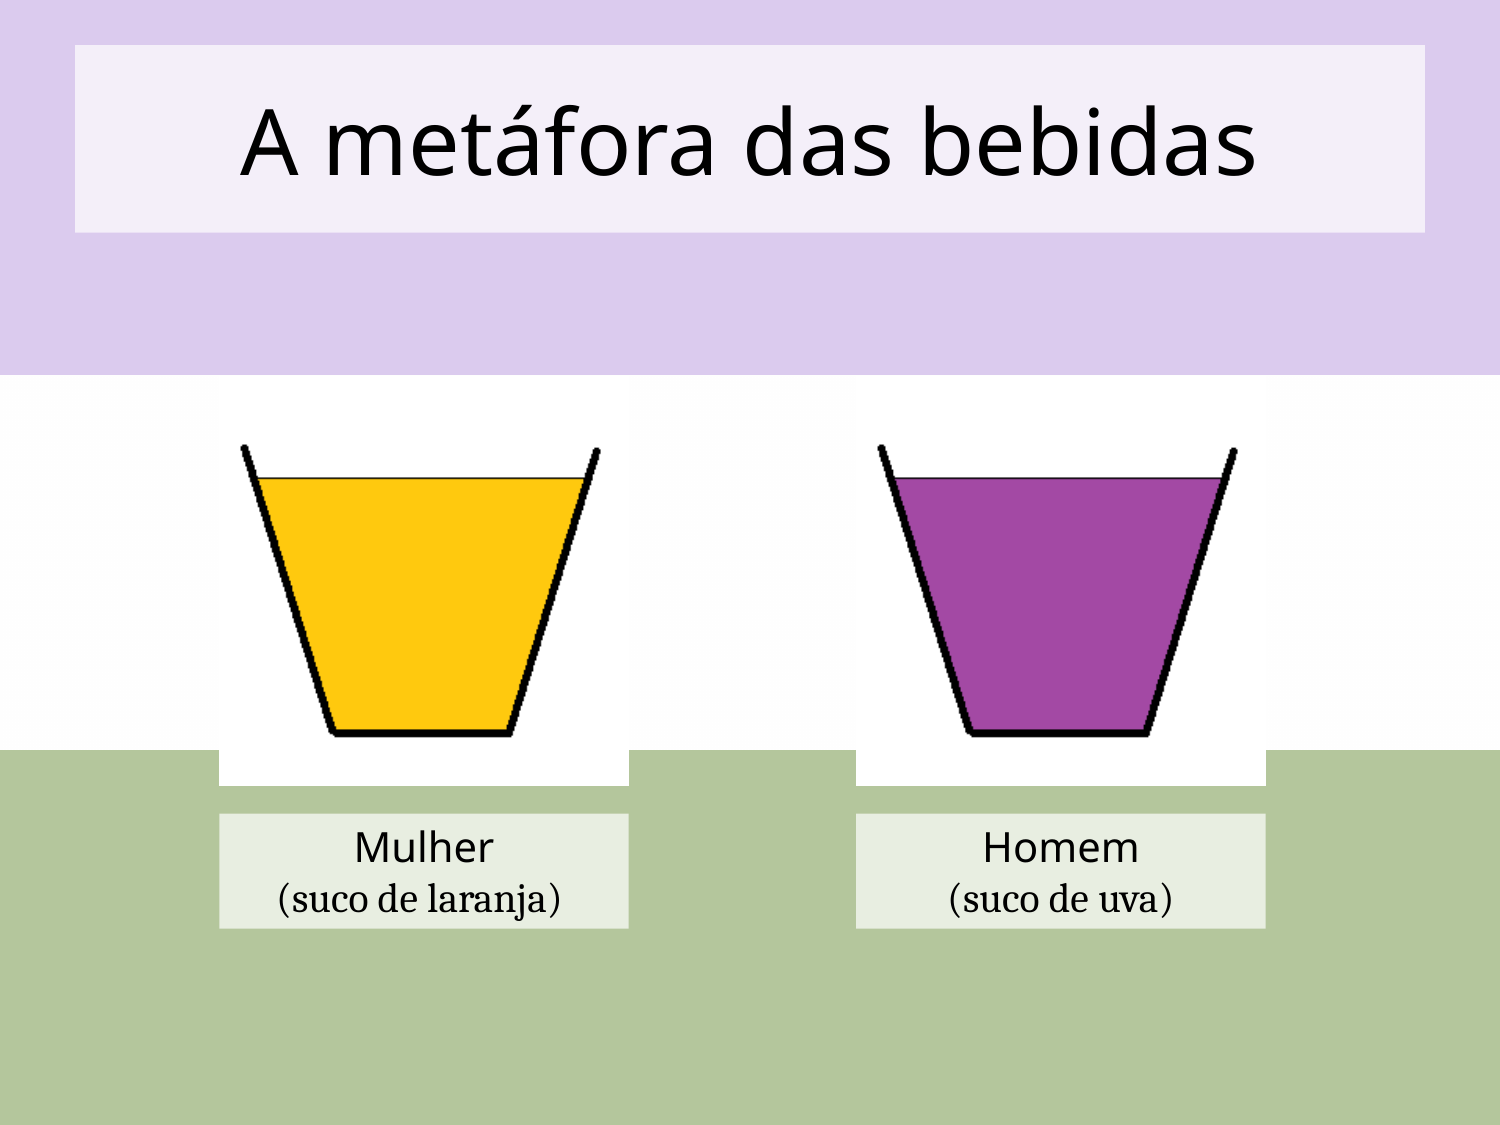

# A metáfora das bebidas
Mulher
(suco de laranja)
Homem
(suco de uva)